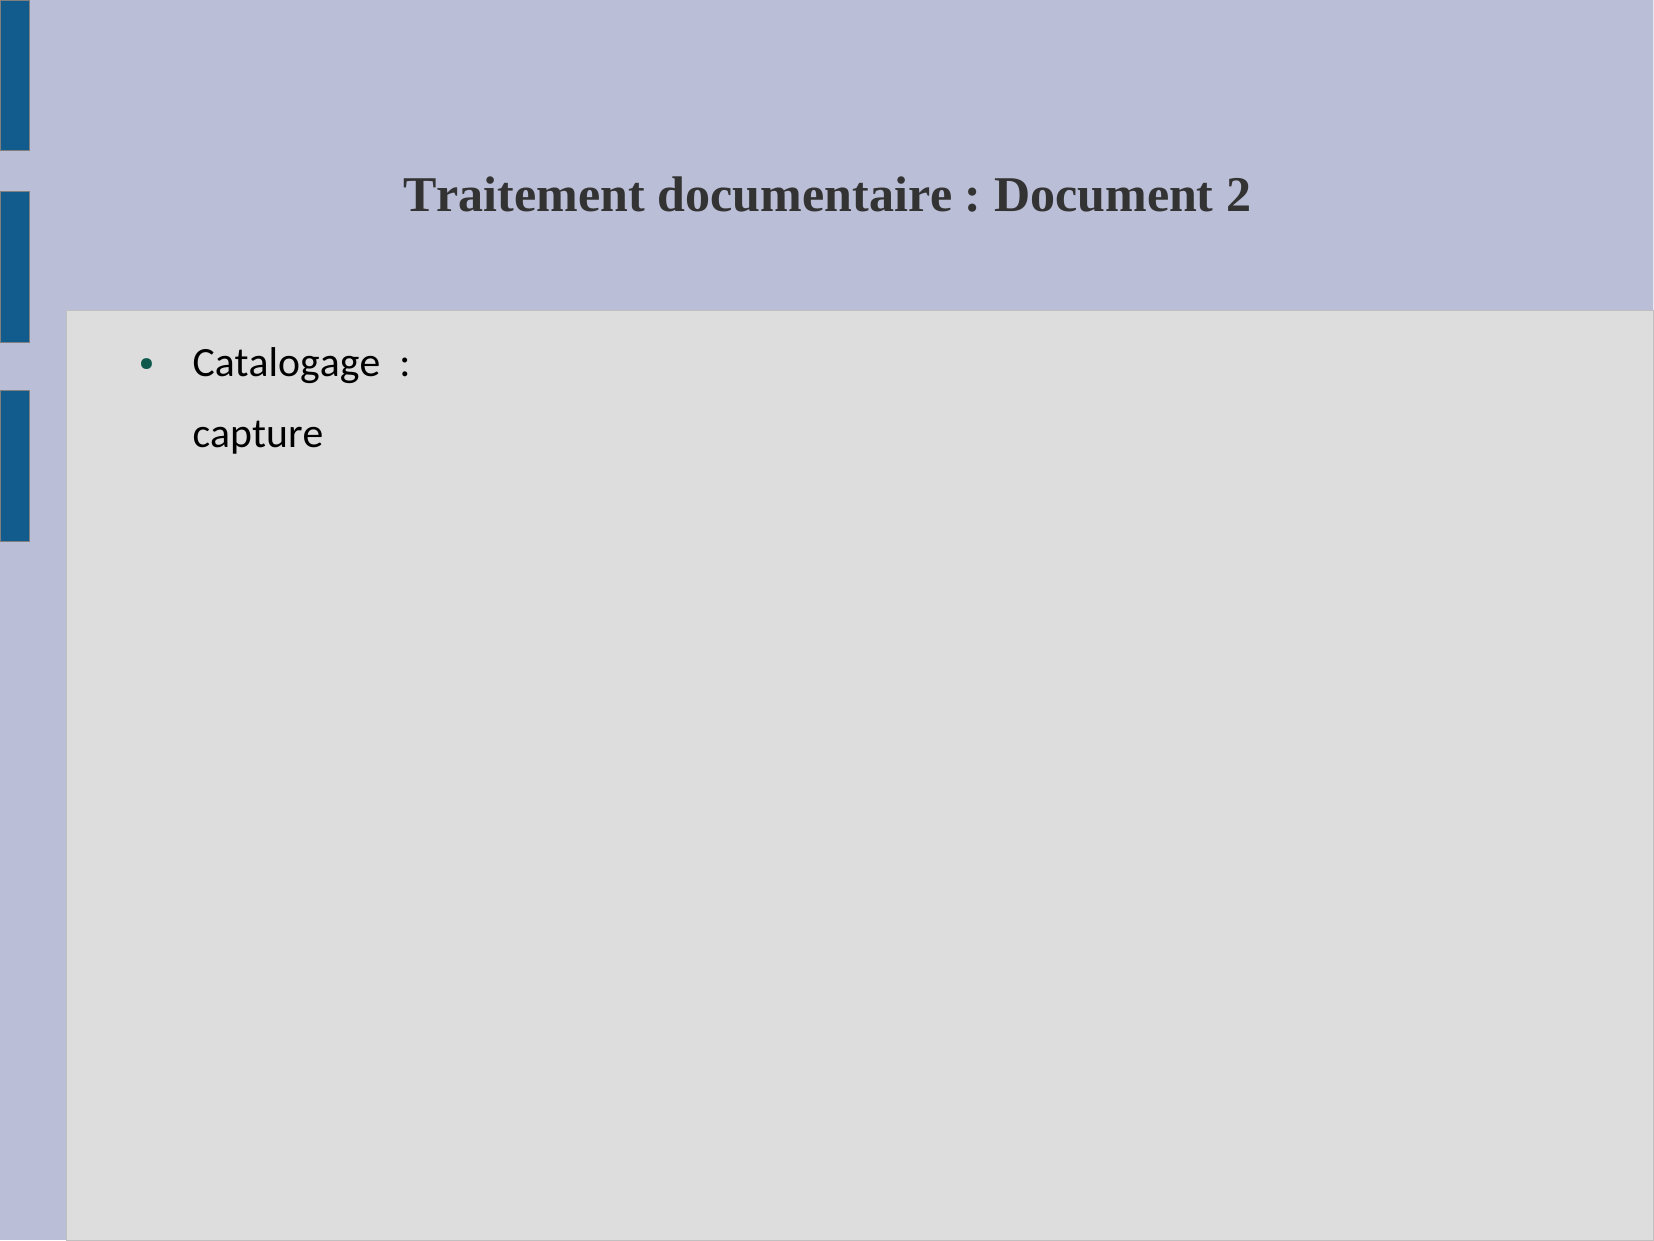

# Traitement documentaire : Document 2
Catalogage  :
capture